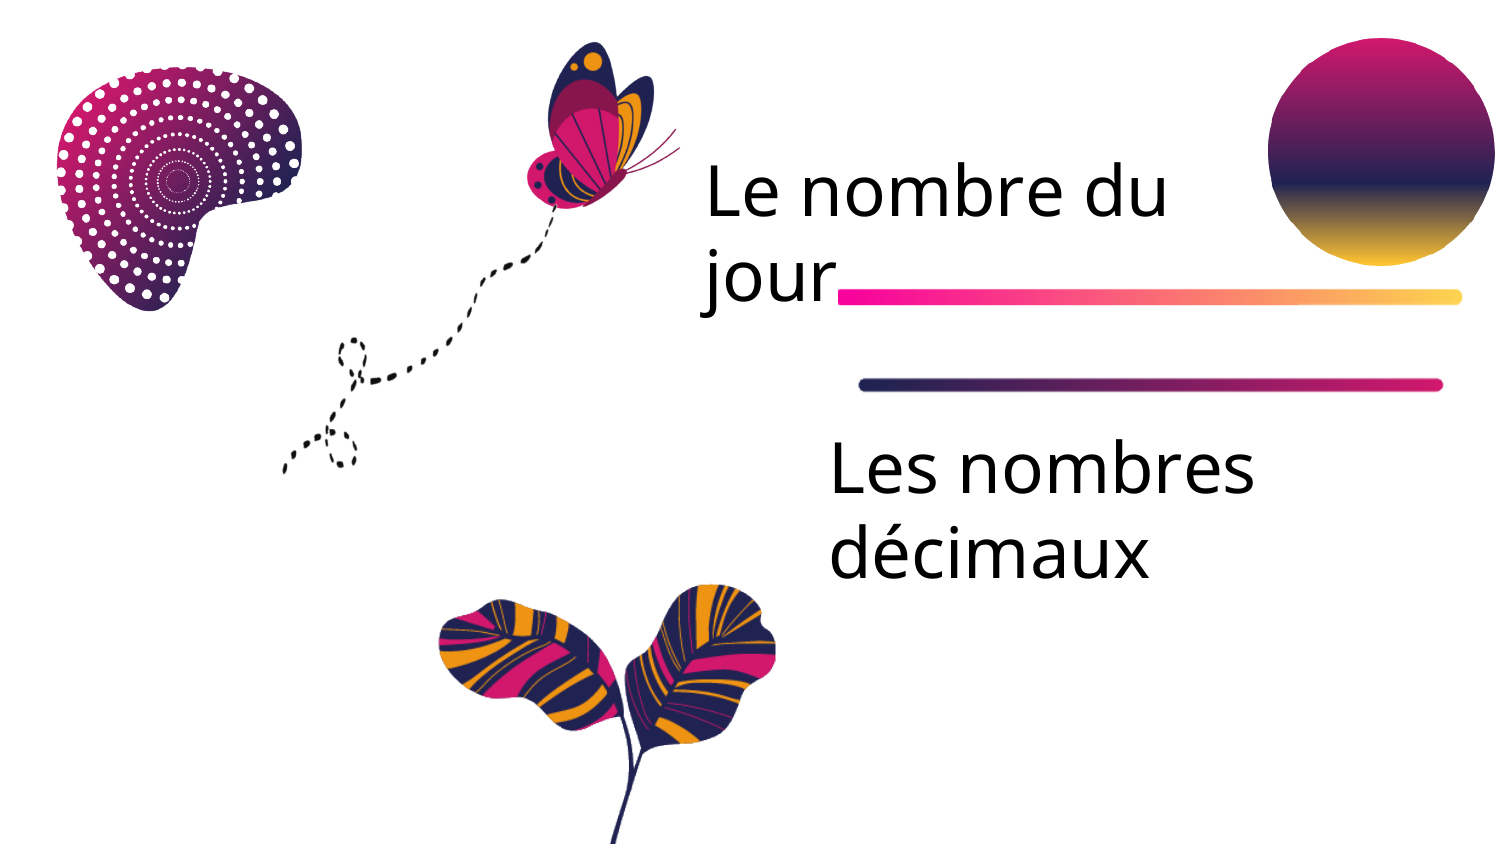

Le nombre du jour
Les nombres décimaux